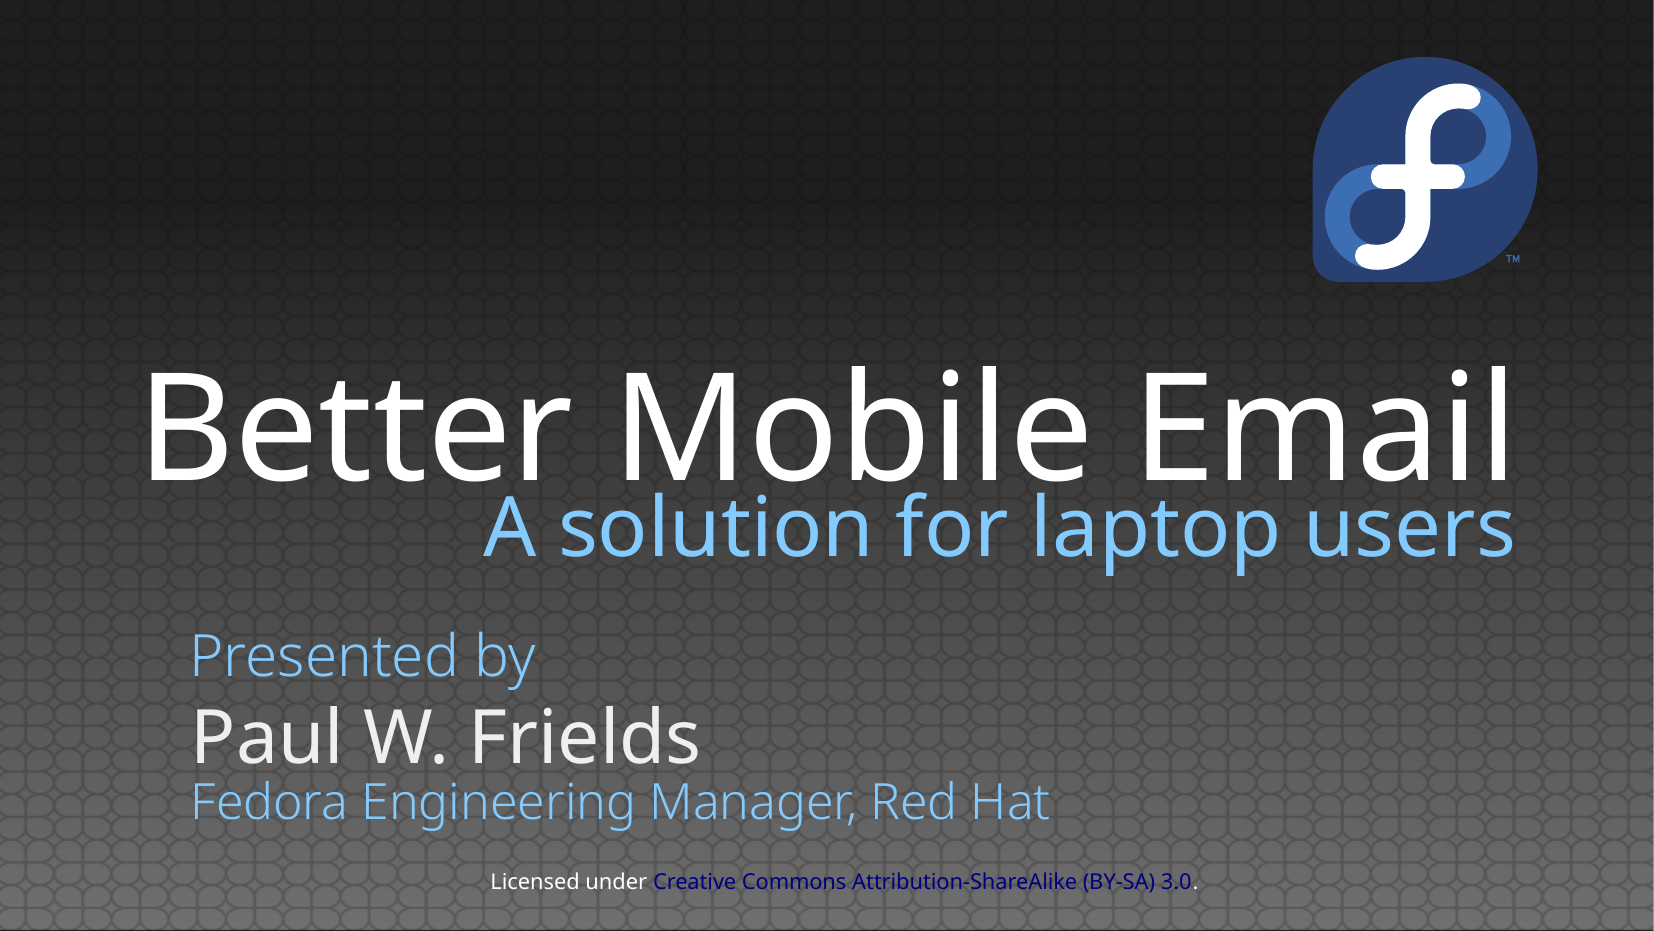

Better Mobile Email
# A solution for laptop users
Presented by
Paul W. Frields
Fedora Engineering Manager, Red Hat
Licensed under Creative Commons Attribution-ShareAlike (BY-SA) 3.0.